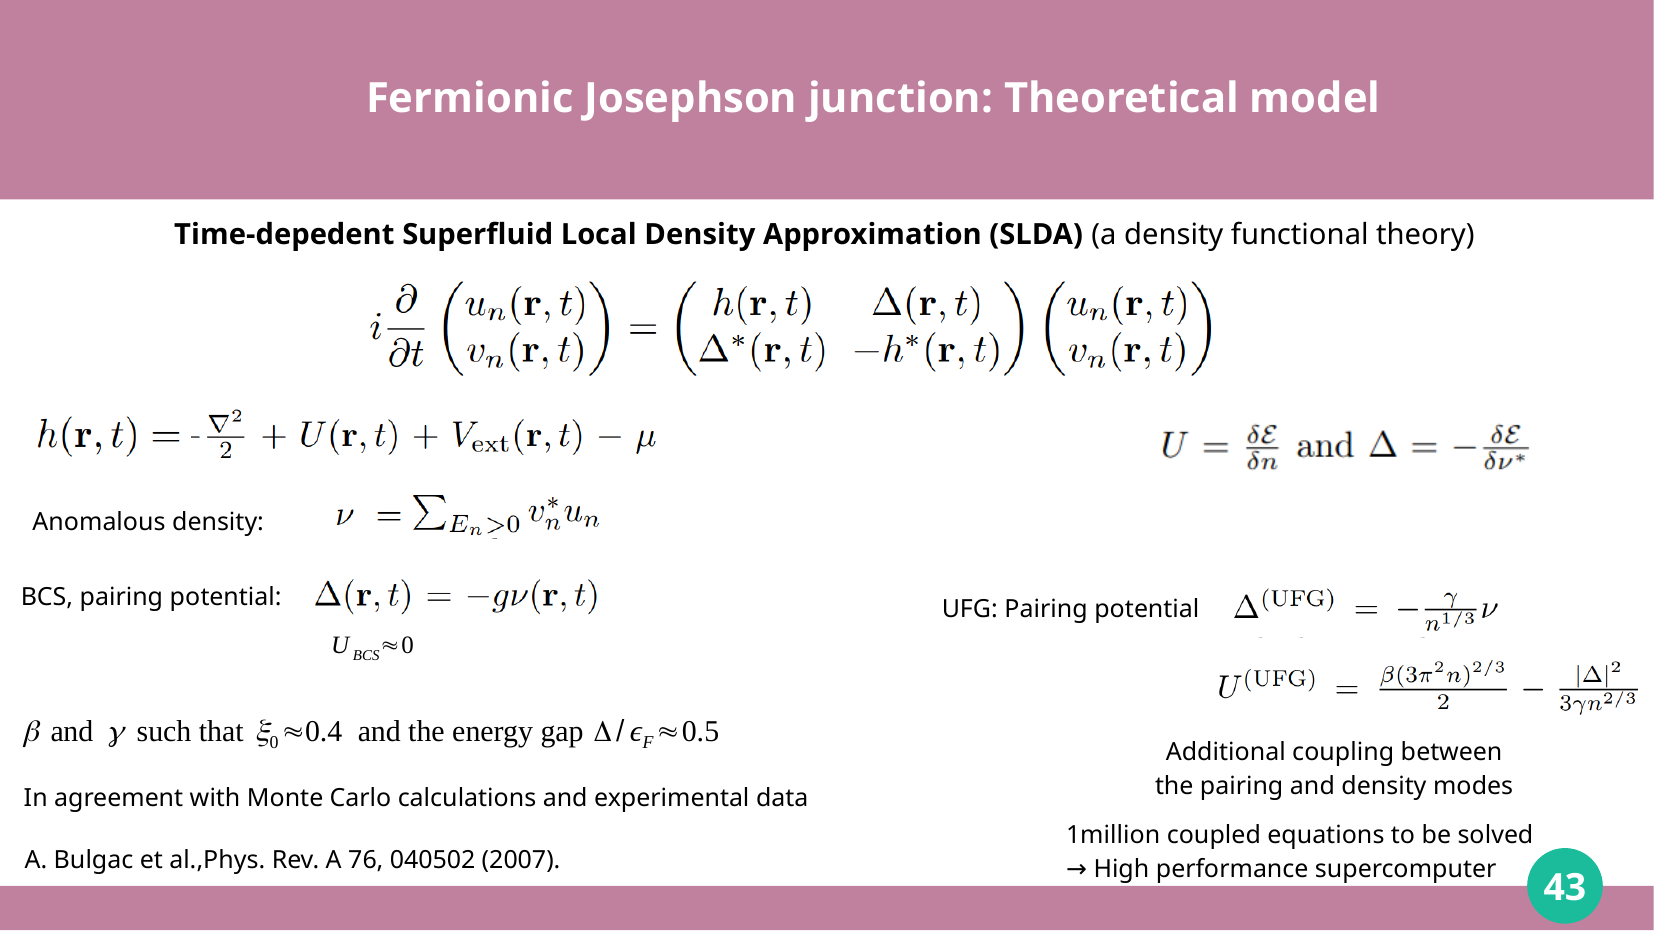

# Fermionic Josephson junction: Theoretical model
Time-depedent Superfluid Local Density Approximation (SLDA) (a density functional theory)
Anomalous density:
BCS, pairing potential:
UFG: Pairing potential
Additional coupling between
the pairing and density modes
In agreement with Monte Carlo calculations and experimental data
1million coupled equations to be solved
→ High performance supercomputer
 A. Bulgac et al.,Phys. Rev. A 76, 040502 (2007).